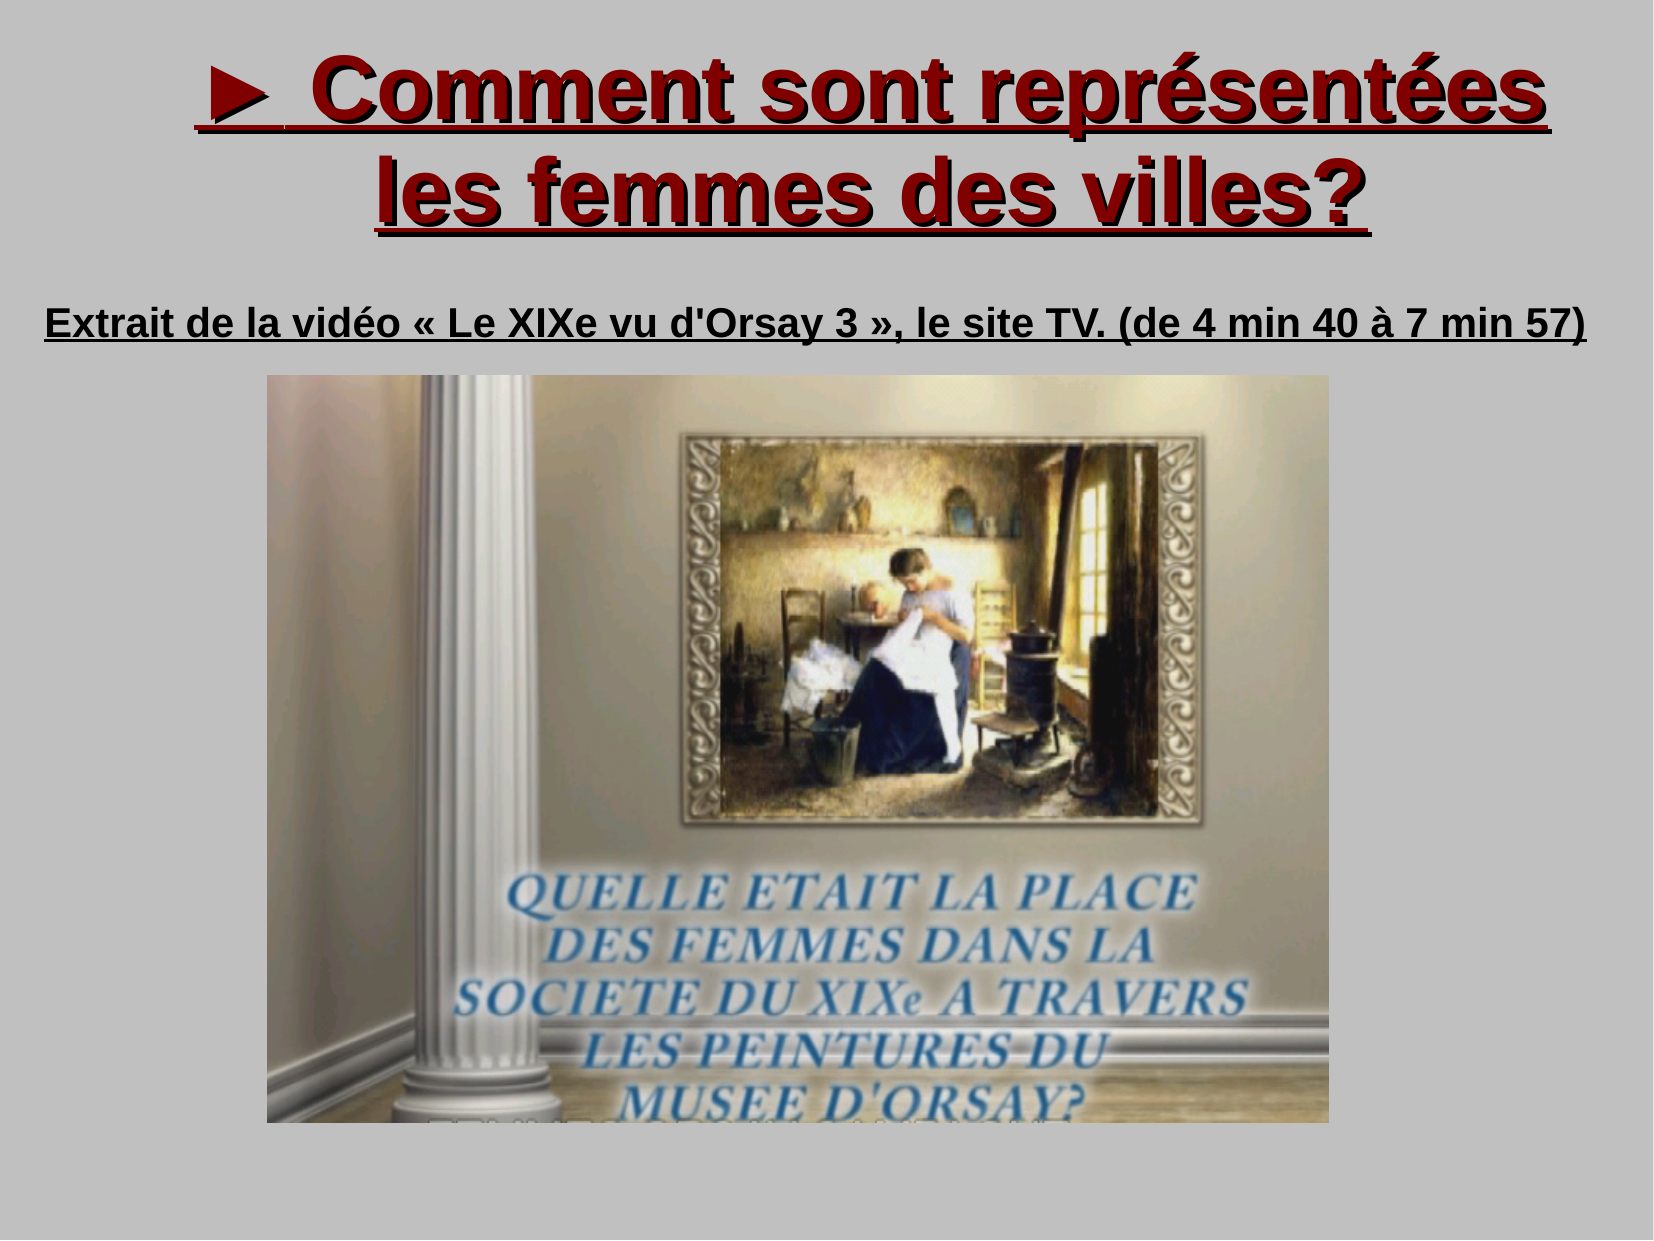

► Comment sont représentées les femmes des villes?
Extrait de la vidéo « Le XIXe vu d'Orsay 3 », le site TV. (de 4 min 40 à 7 min 57)